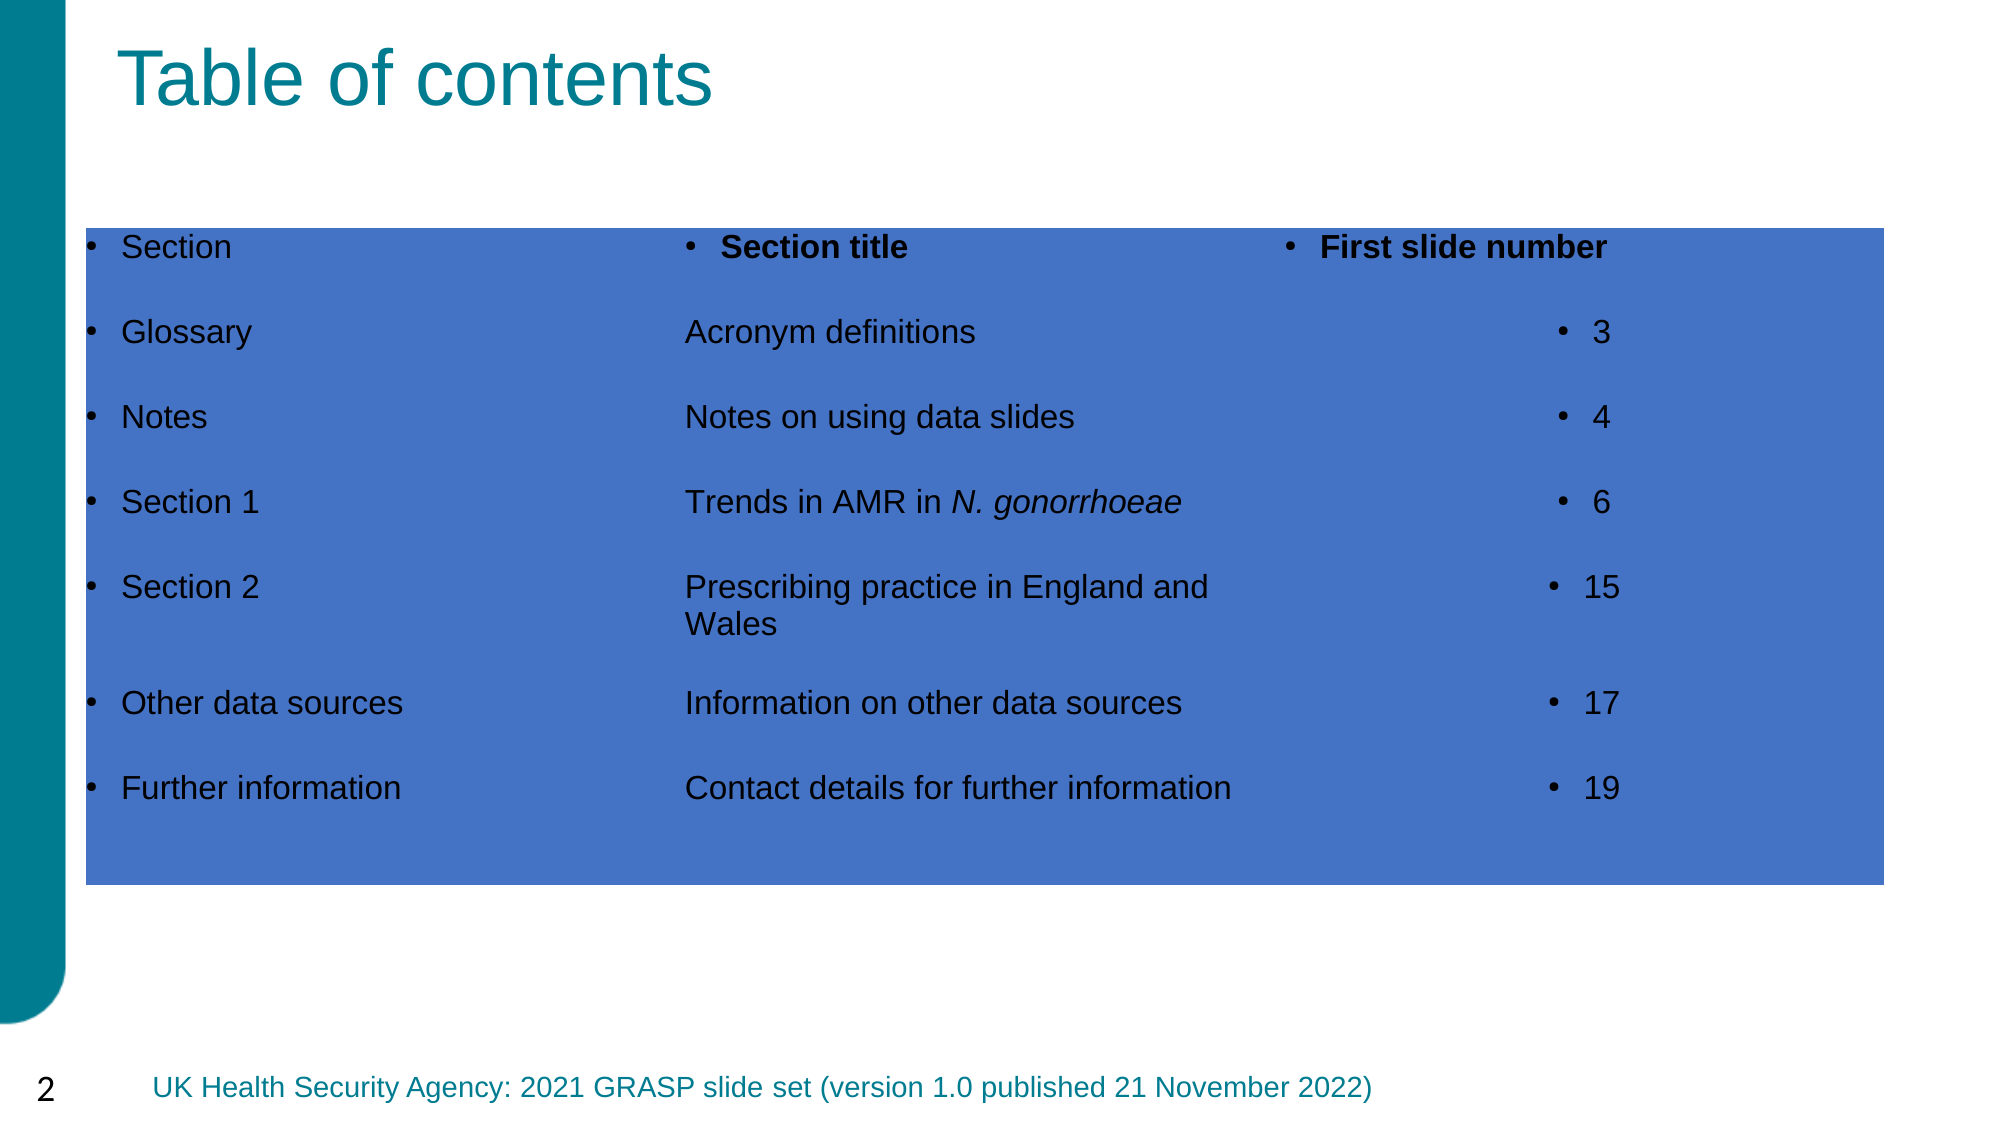

# Table of contents
| Section | Section title | First slide number |
| --- | --- | --- |
| Glossary | Acronym definitions | 3 |
| Notes | Notes on using data slides | 4 |
| Section 1 | Trends in AMR in N. gonorrhoeae | 6 |
| Section 2 | Prescribing practice in England and Wales | 15 |
| Other data sources | Information on other data sources | 17 |
| Further information | Contact details for further information | 19 |
2
UK Health Security Agency: 2021 GRASP slide set (version 1.0 published 21 November 2022)